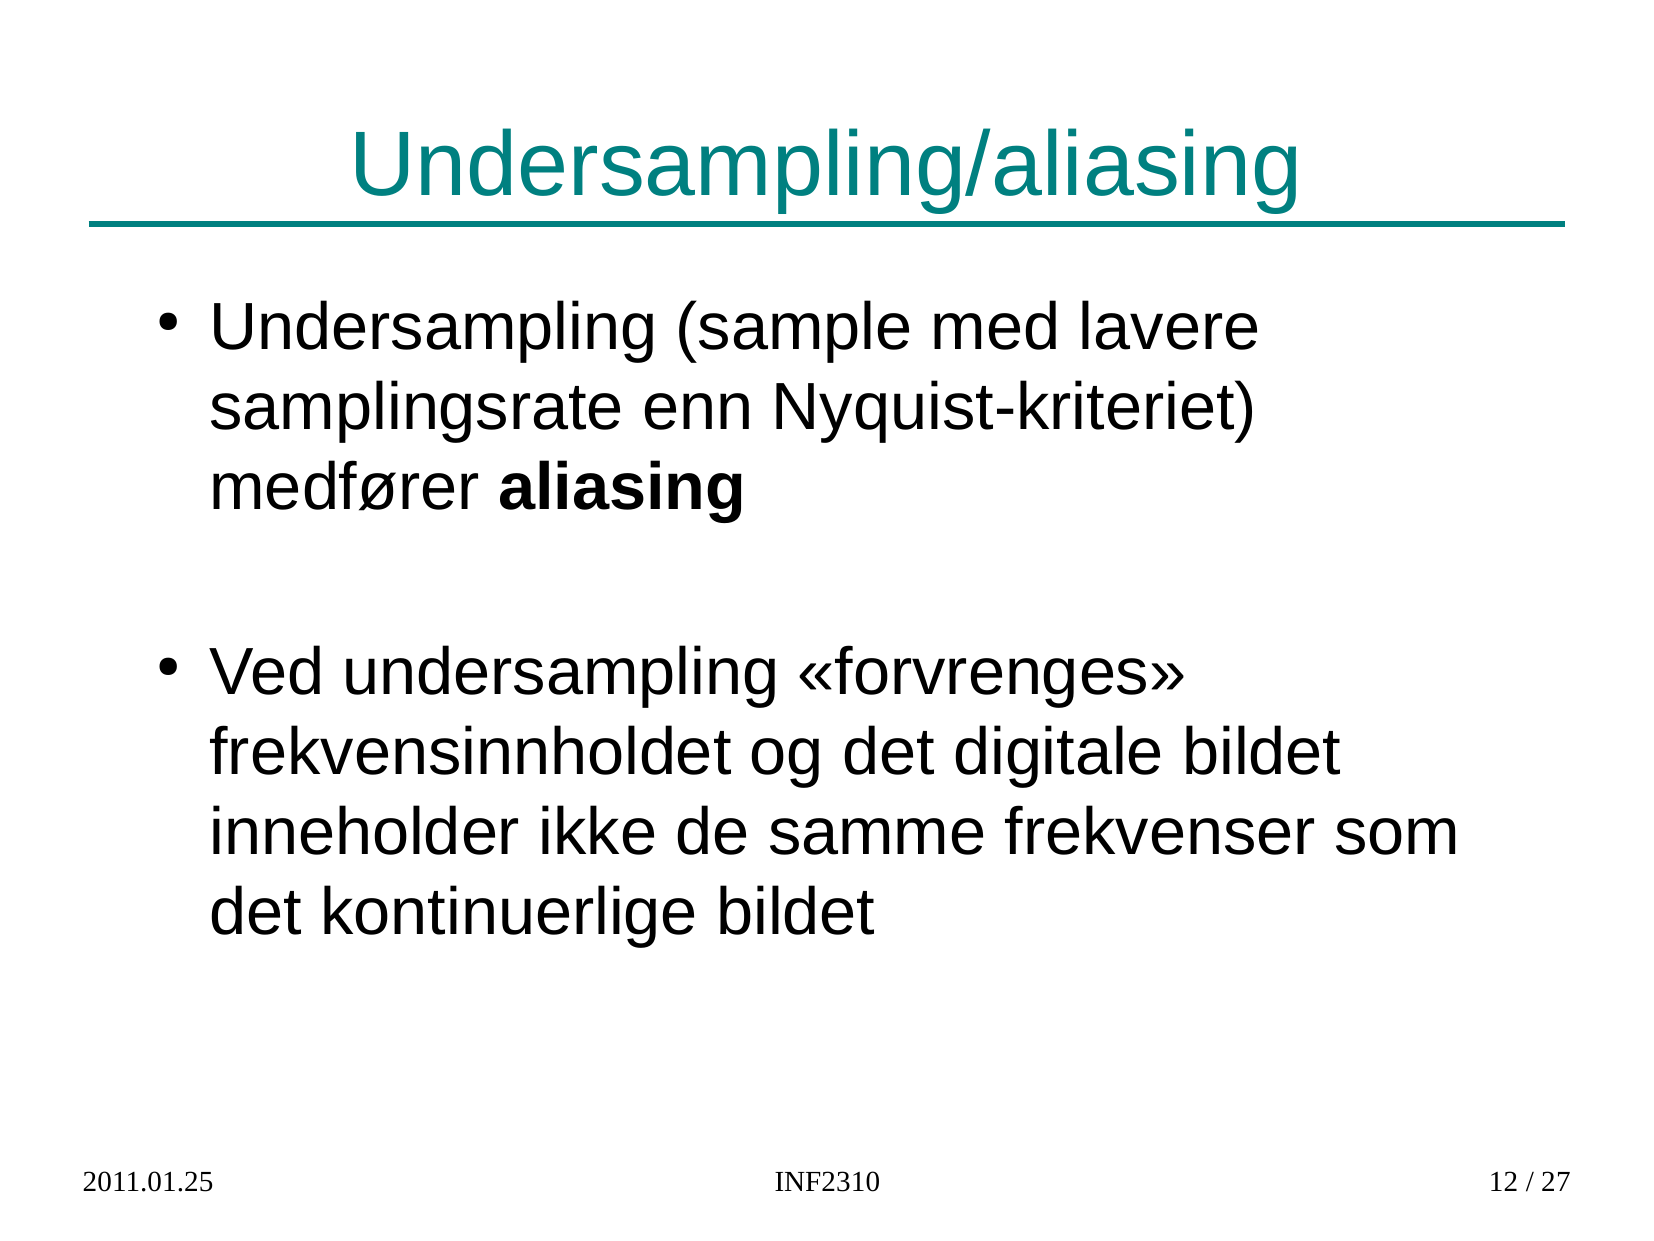

# Undersampling/aliasing
Undersampling (sample med lavere samplingsrate enn Nyquist-kriteriet) medfører aliasing
Ved undersampling «forvrenges» frekvensinnholdet og det digitale bildet inneholder ikke de samme frekvenser som det kontinuerlige bildet
2011.01.25
INF2310
12